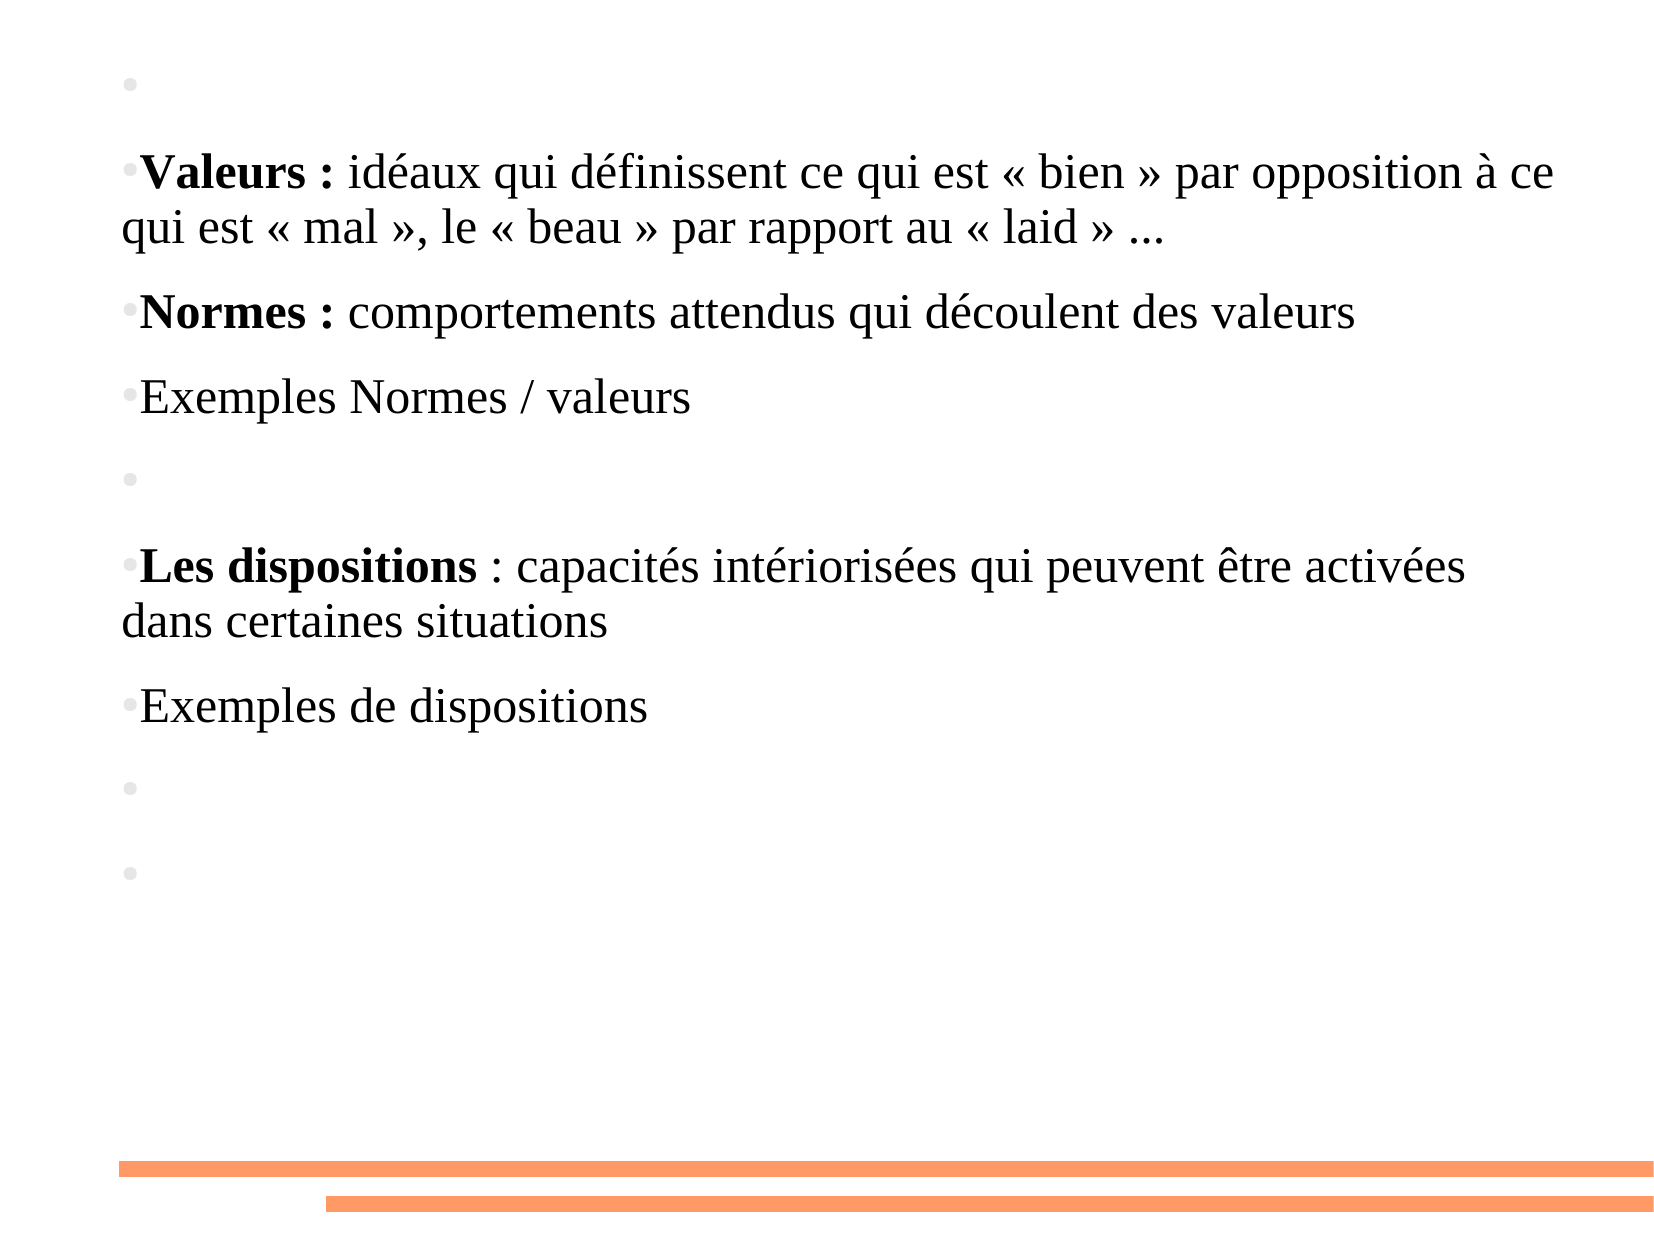

# Valeurs : idéaux qui définissent ce qui est « bien » par opposition à ce qui est « mal », le « beau » par rapport au « laid » ...
Normes : comportements attendus qui découlent des valeurs
Exemples Normes / valeurs
Les dispositions : capacités intériorisées qui peuvent être activées dans certaines situations
Exemples de dispositions
Petit groupe , relations interpersonnelles
Groupe primaire
Groupe plus large, tous les membres ne se connaissent pas